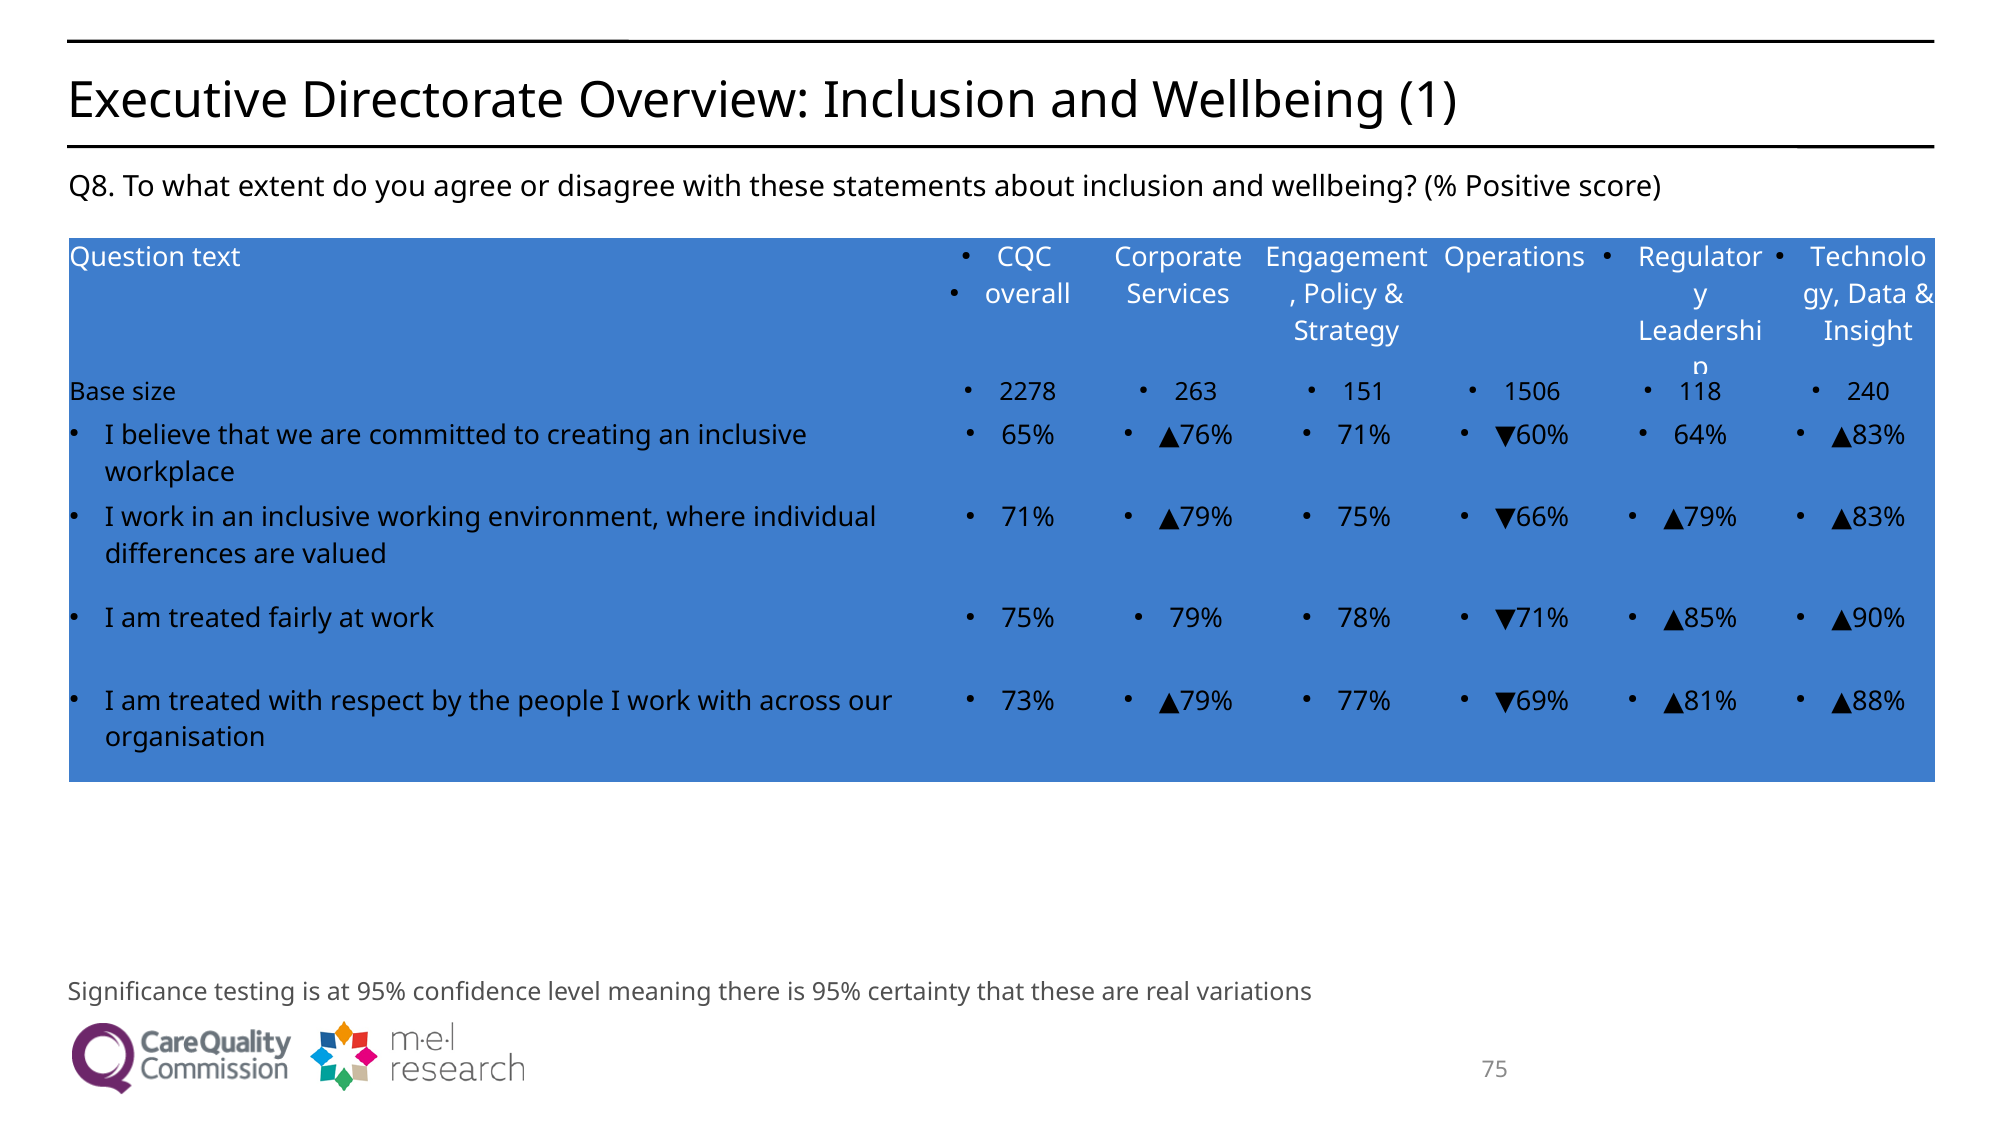

# Executive Directorate Overview: Inclusion and Wellbeing (1)
Q8. To what extent do you agree or disagree with these statements about inclusion and wellbeing? (% Positive score)
| Question text | CQC overall | Corporate Services | Engagement, Policy & Strategy | Operations | Regulatory Leadership | Technology, Data & Insight |
| --- | --- | --- | --- | --- | --- | --- |
| Base size | 2278 | 263 | 151 | 1506 | 118 | 240 |
| I believe that we are committed to creating an inclusive workplace | 65% | ▲76% | 71% | ▼60% | 64% | ▲83% |
| I work in an inclusive working environment, where individual differences are valued | 71% | ▲79% | 75% | ▼66% | ▲79% | ▲83% |
| I am treated fairly at work | 75% | 79% | 78% | ▼71% | ▲85% | ▲90% |
| I am treated with respect by the people I work with across our organisation | 73% | ▲79% | 77% | ▼69% | ▲81% | ▲88% |
Significance testing is at 95% confidence level meaning there is 95% certainty that these are real variations